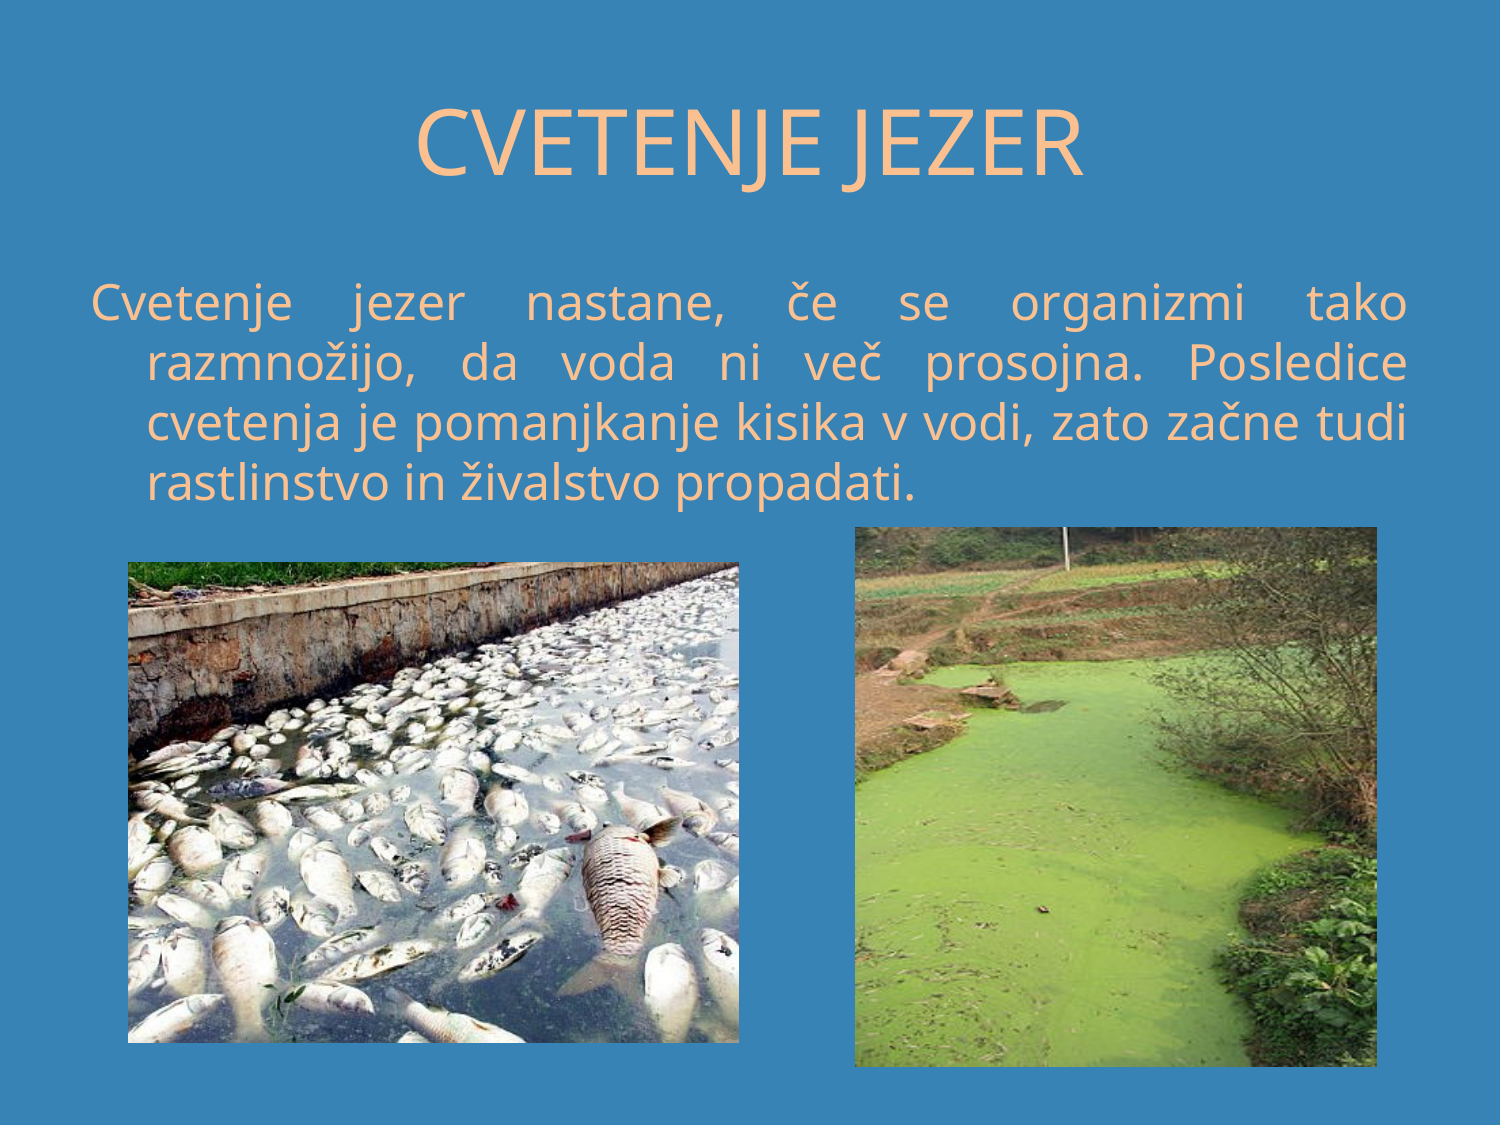

# CVETENJE JEZER
Cvetenje jezer nastane, če se organizmi tako razmnožijo, da voda ni več prosojna. Posledice cvetenja je pomanjkanje kisika v vodi, zato začne tudi rastlinstvo in živalstvo propadati.